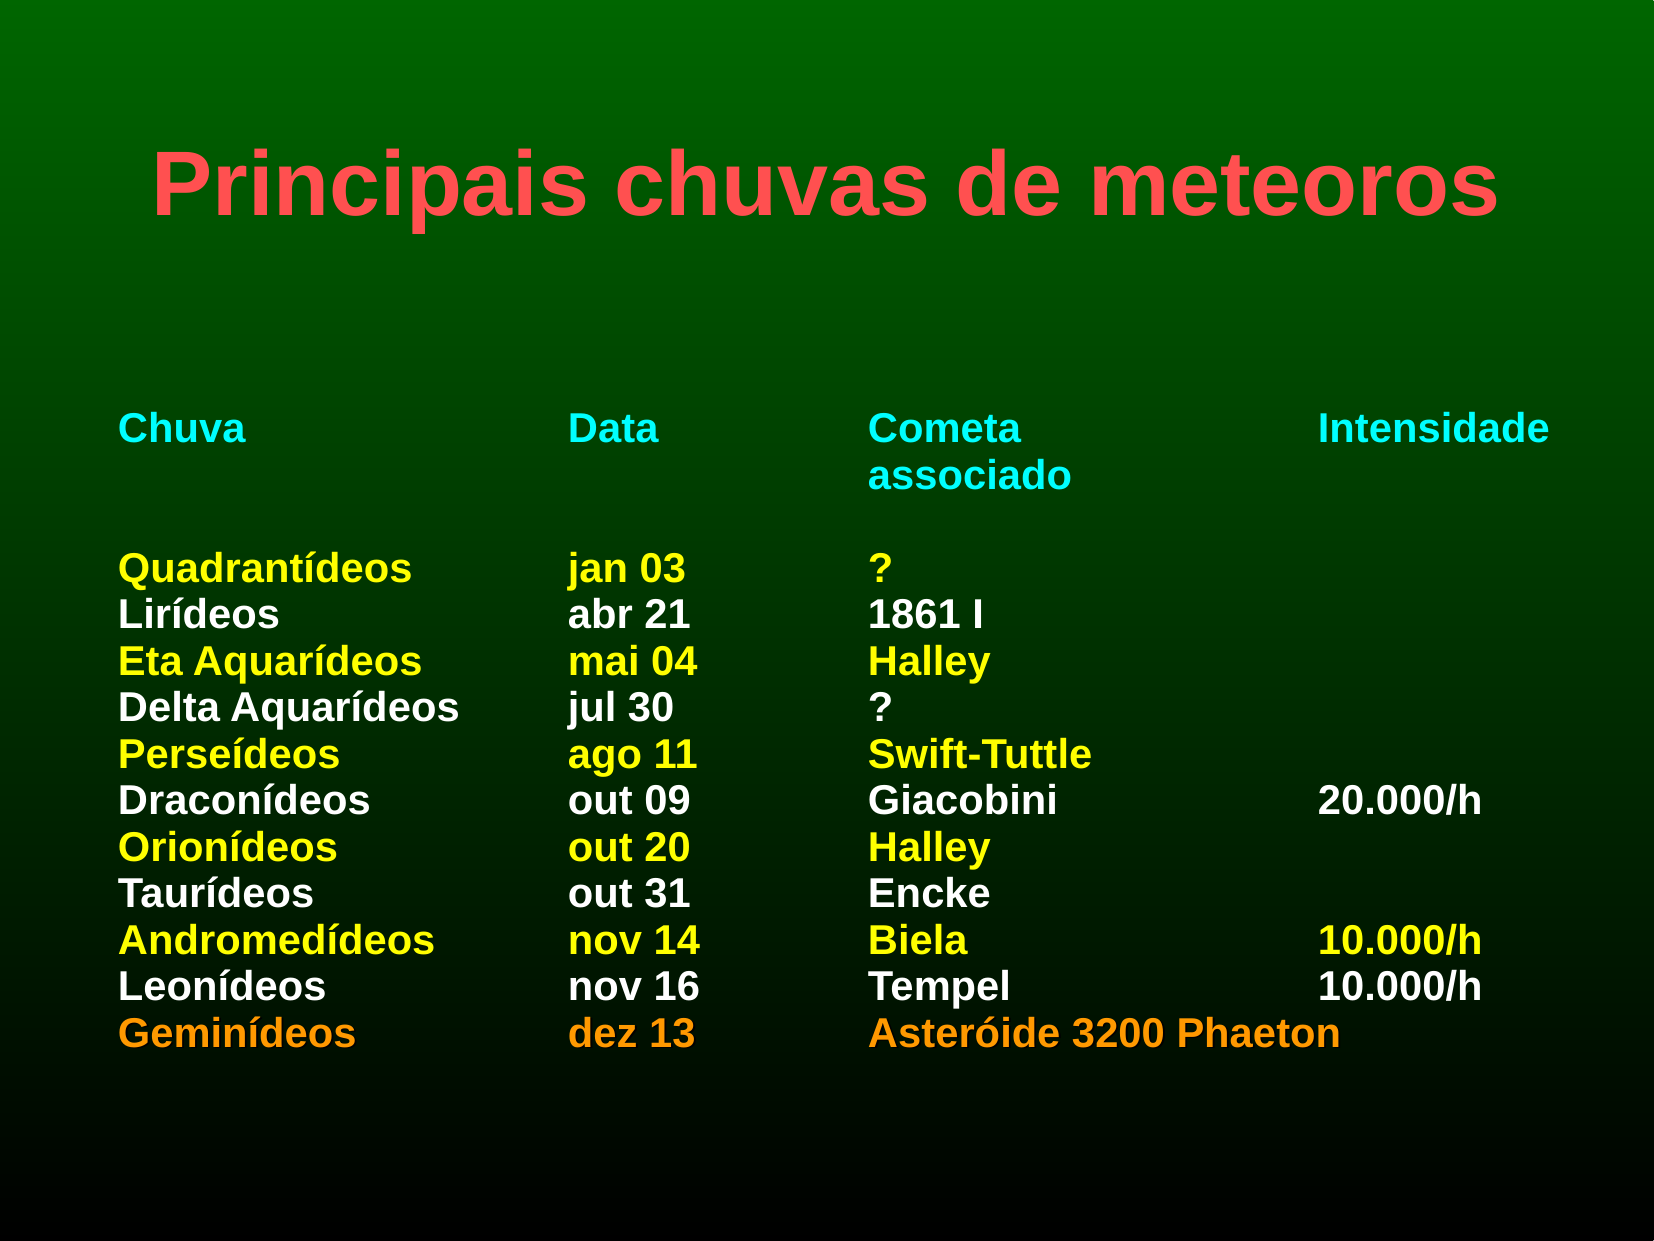

# Principais chuvas de meteoros
Chuva			Data		Cometa		Intensidade
					associado
Quadrantídeos		jan 03		?
Lirídeos		abr 21		1861 I
Eta Aquarídeos	mai 04		Halley
Delta Aquarídeos	jul 30		?
Perseídeos		ago 11		Swift-Tuttle
Draconídeos		out 09		Giacobini		20.000/h
Orionídeos		out 20		Halley
Taurídeos		out 31		Encke
Andromedídeos	nov 14		Biela			10.000/h
Leonídeos		nov 16		Tempel			10.000/h
Geminídeos		dez 13		Asteróide 3200 Phaeton